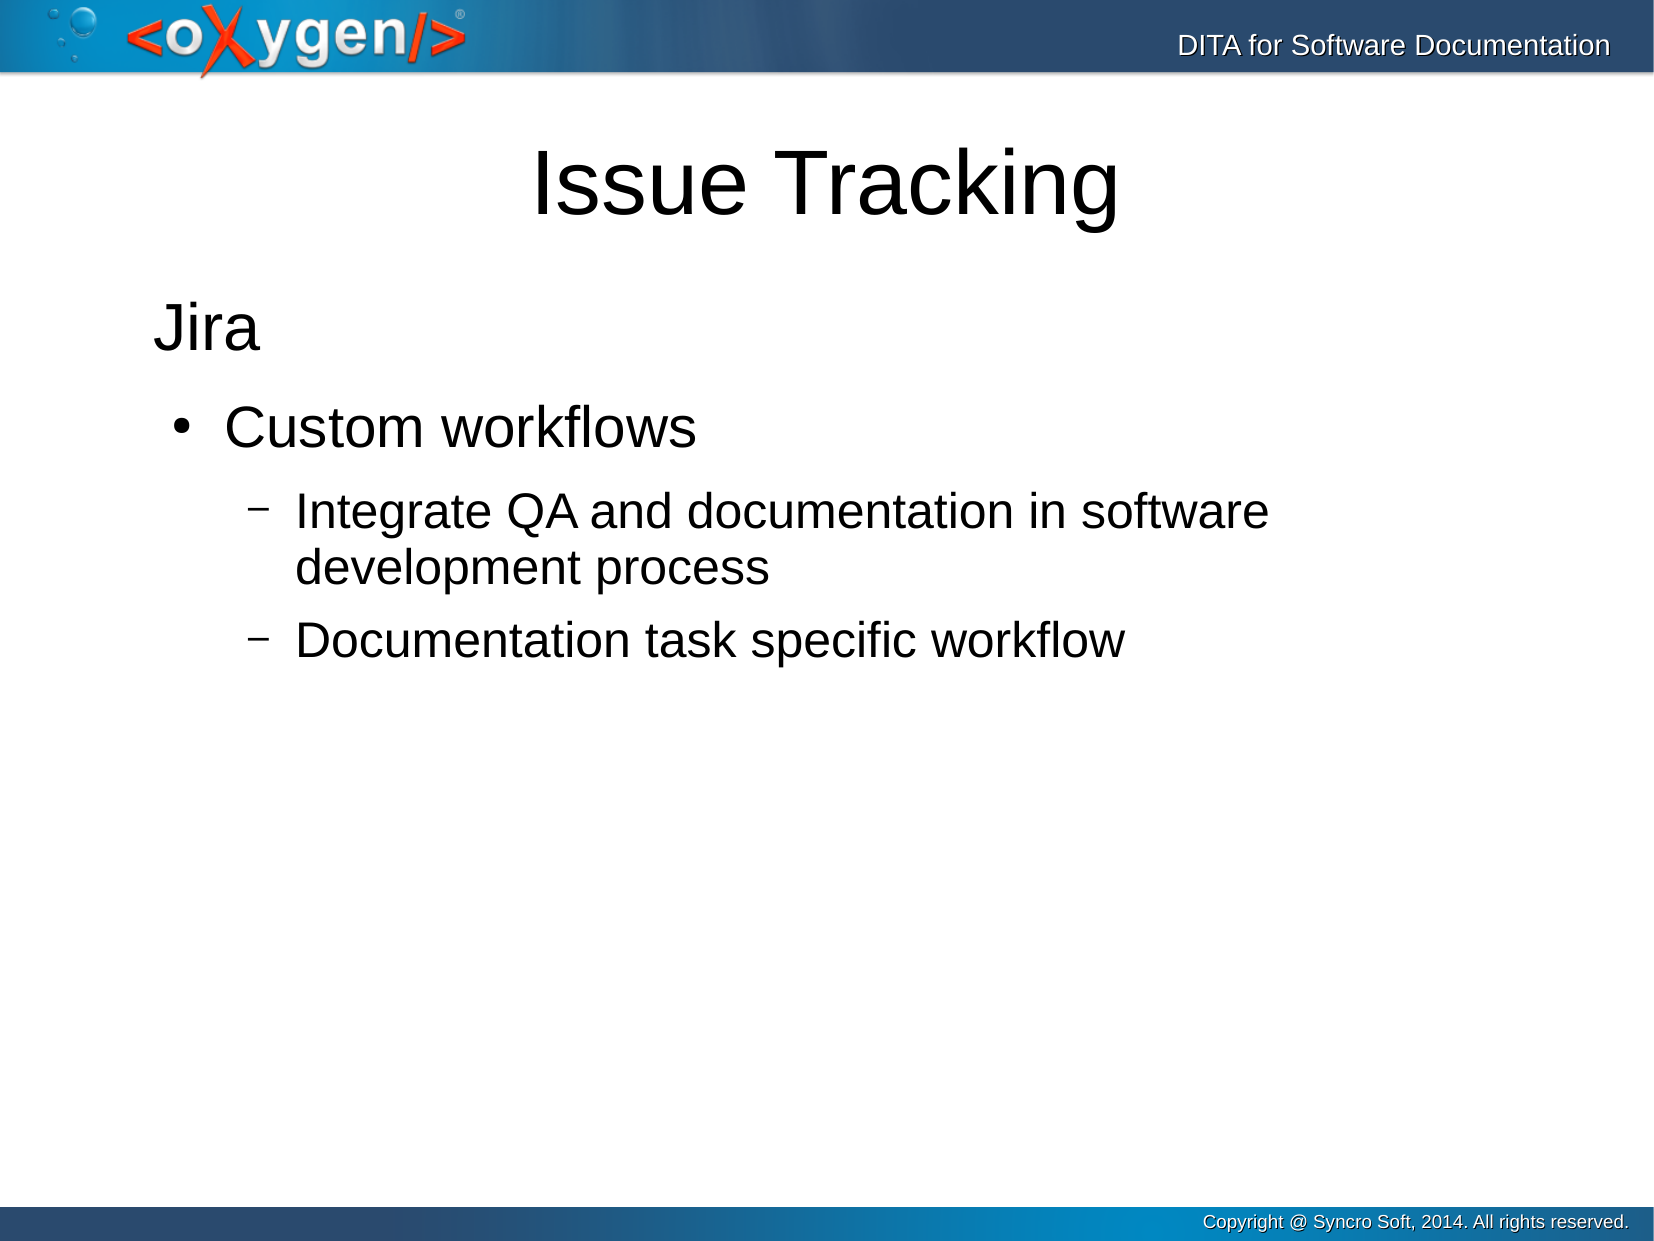

# Issue Tracking
Jira
Custom workflows
Integrate QA and documentation in software development process
Documentation task specific workflow